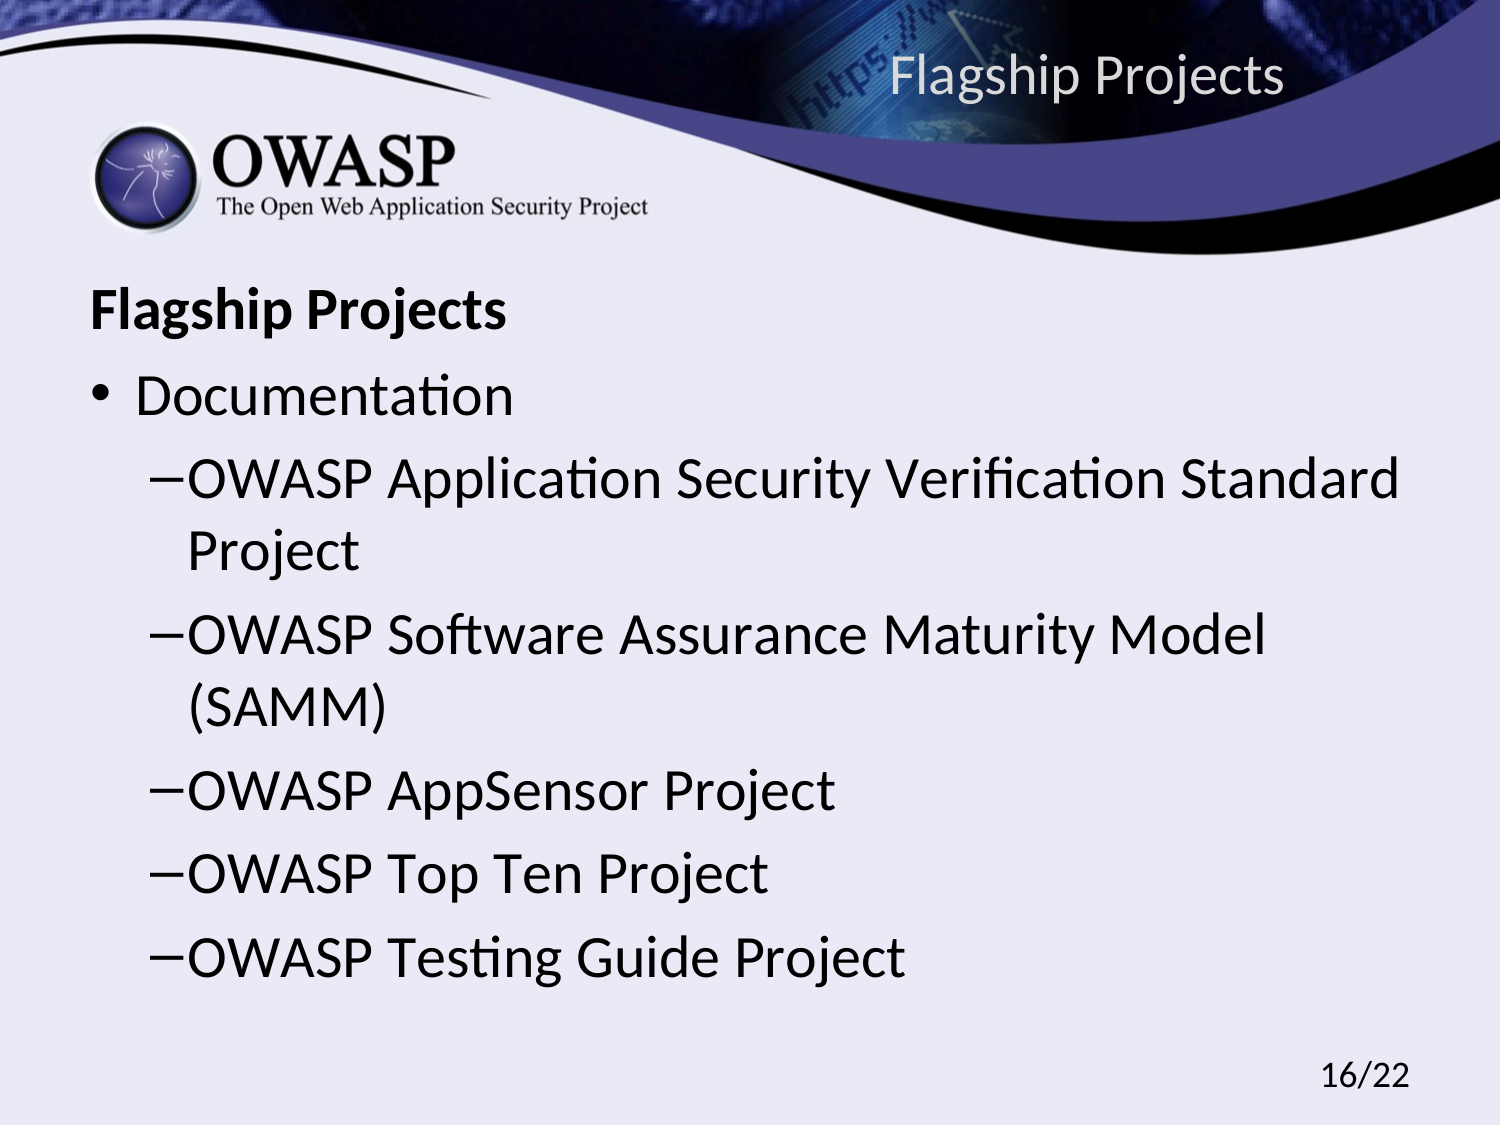

Flagship Projects
# Flagship Projects
Documentation
OWASP Application Security Verification Standard Project
OWASP Software Assurance Maturity Model (SAMM)
OWASP AppSensor Project
OWASP Top Ten Project
OWASP Testing Guide Project
16